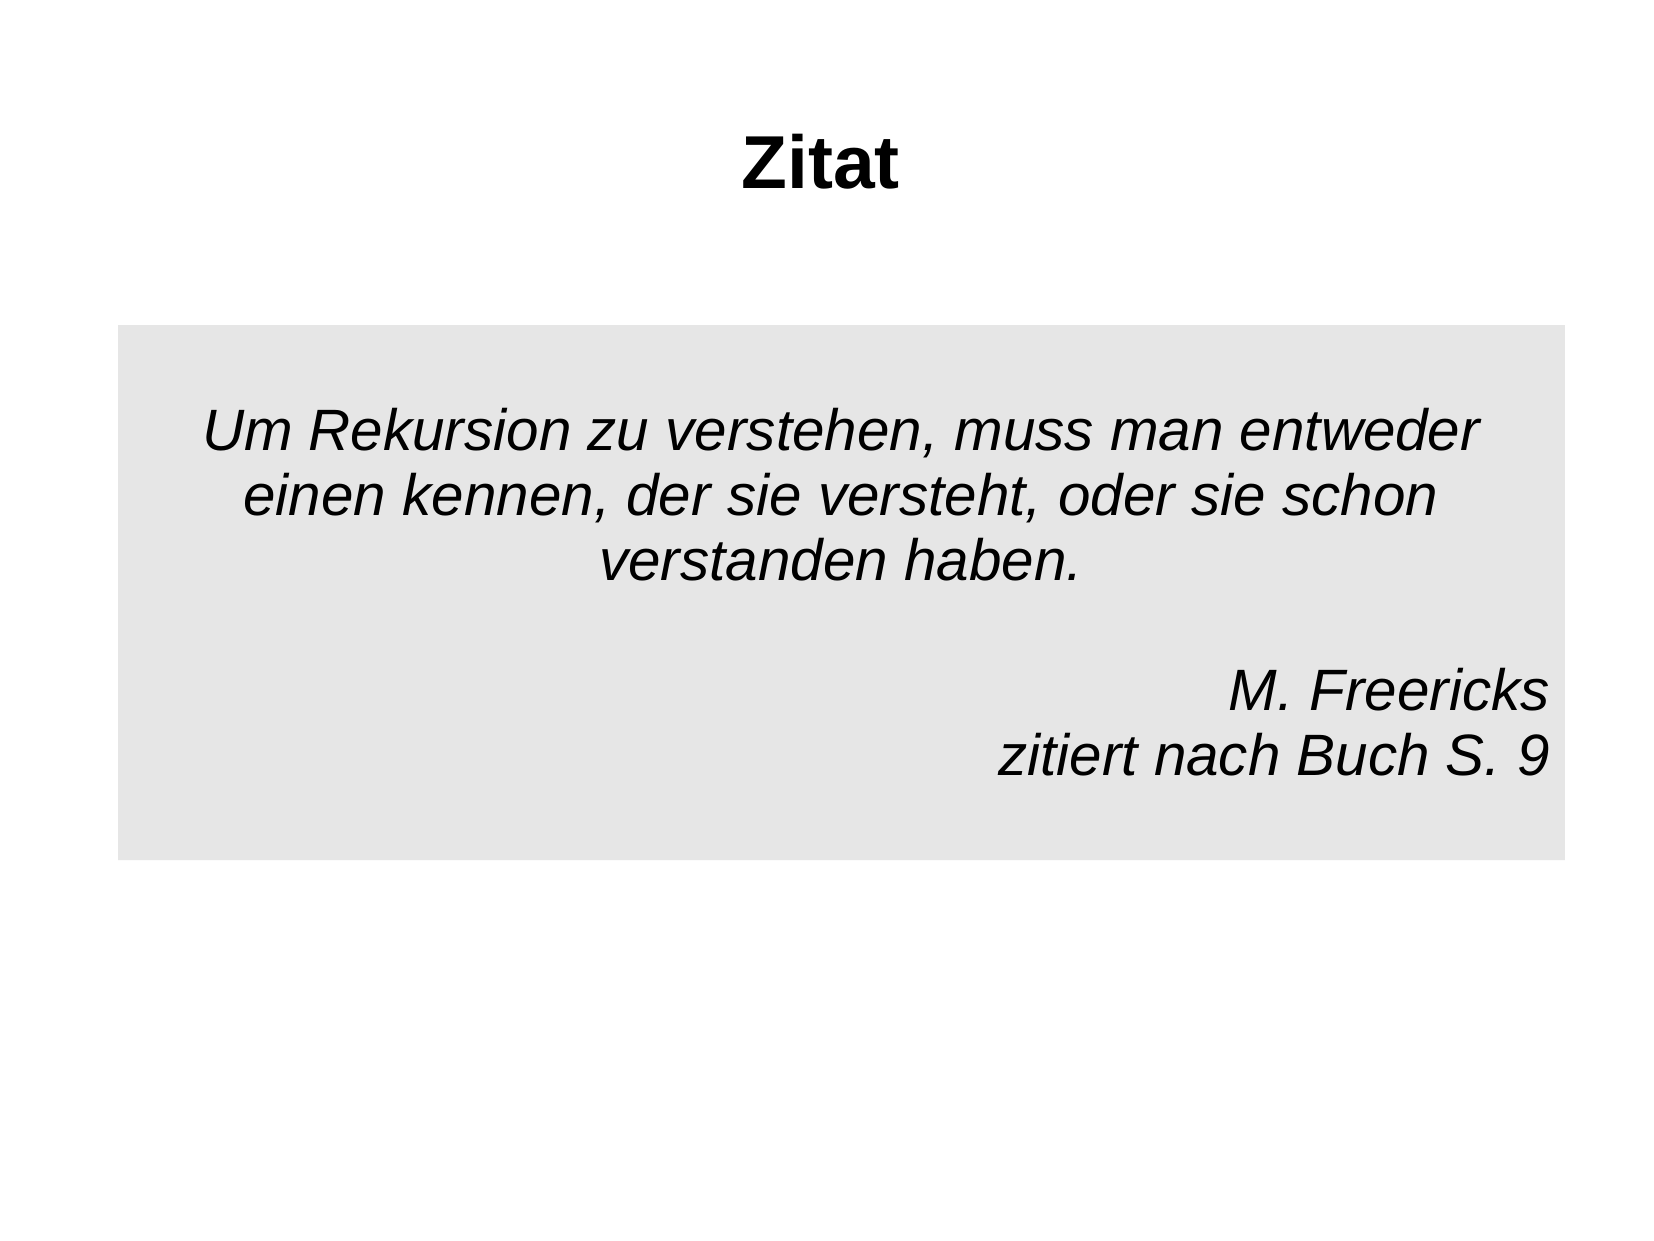

# Zitat
Um Rekursion zu verstehen, muss man entweder einen kennen, der sie versteht, oder sie schon verstanden haben.
M. Freericks
zitiert nach Buch S. 9